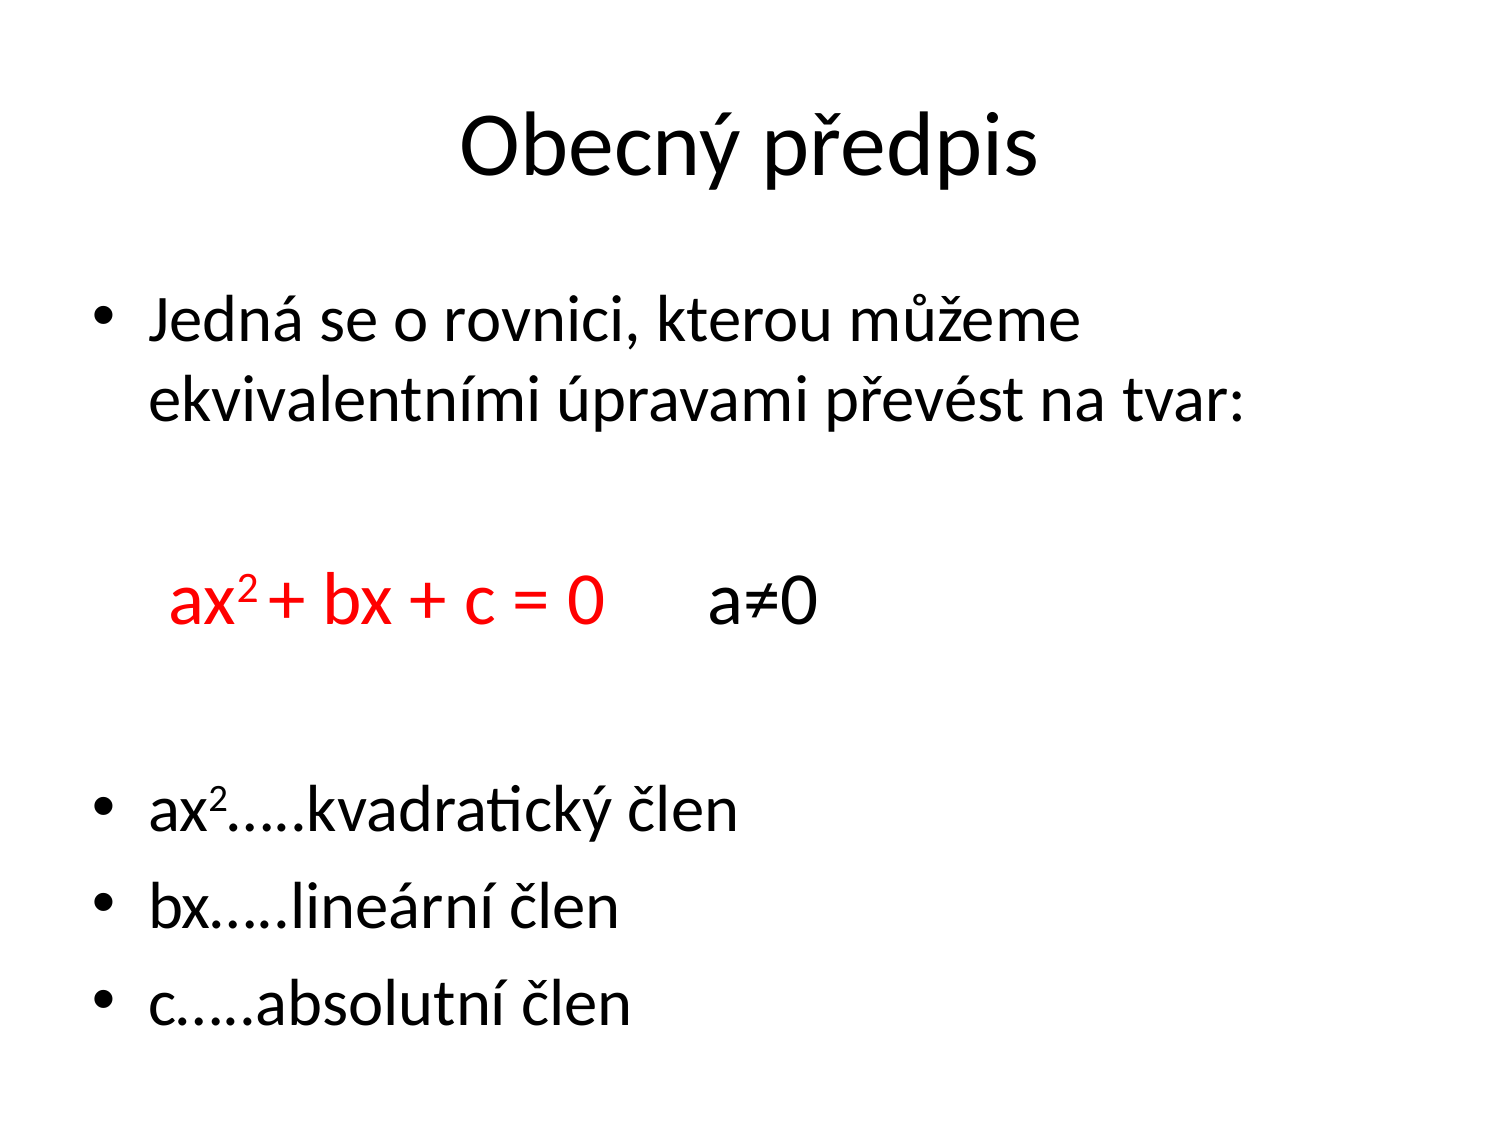

# Obecný předpis
Jedná se o rovnici, kterou můžeme ekvivalentními úpravami převést na tvar:
 ax2 + bx + c = 0 a≠0
ax2…..kvadratický člen
bx…..lineární člen
c…..absolutní člen